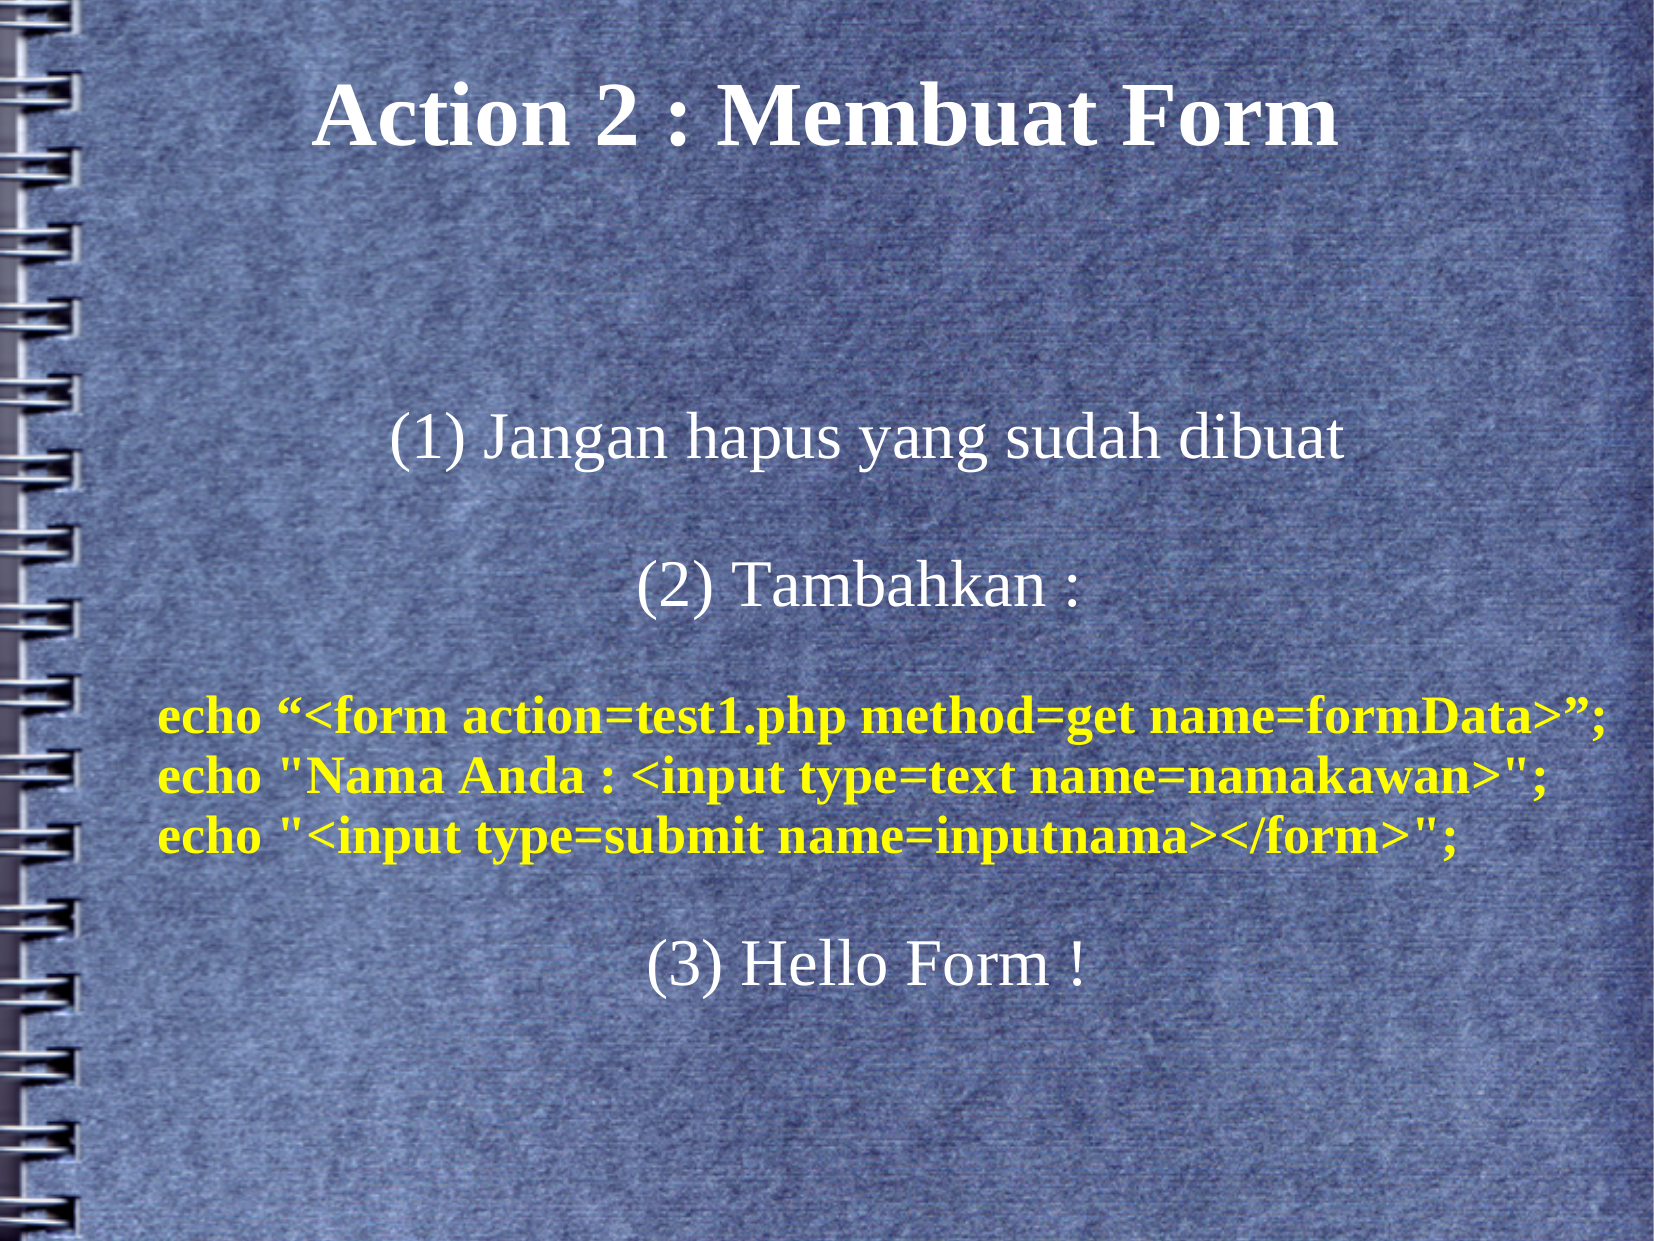

# Action 2 : Membuat Form
(1) Jangan hapus yang sudah dibuat
(2) Tambahkan :
	echo “<form action=test1.php method=get name=formData>”;
	echo "Nama Anda : <input type=text name=namakawan>";
	echo "<input type=submit name=inputnama></form>";
(3) Hello Form !